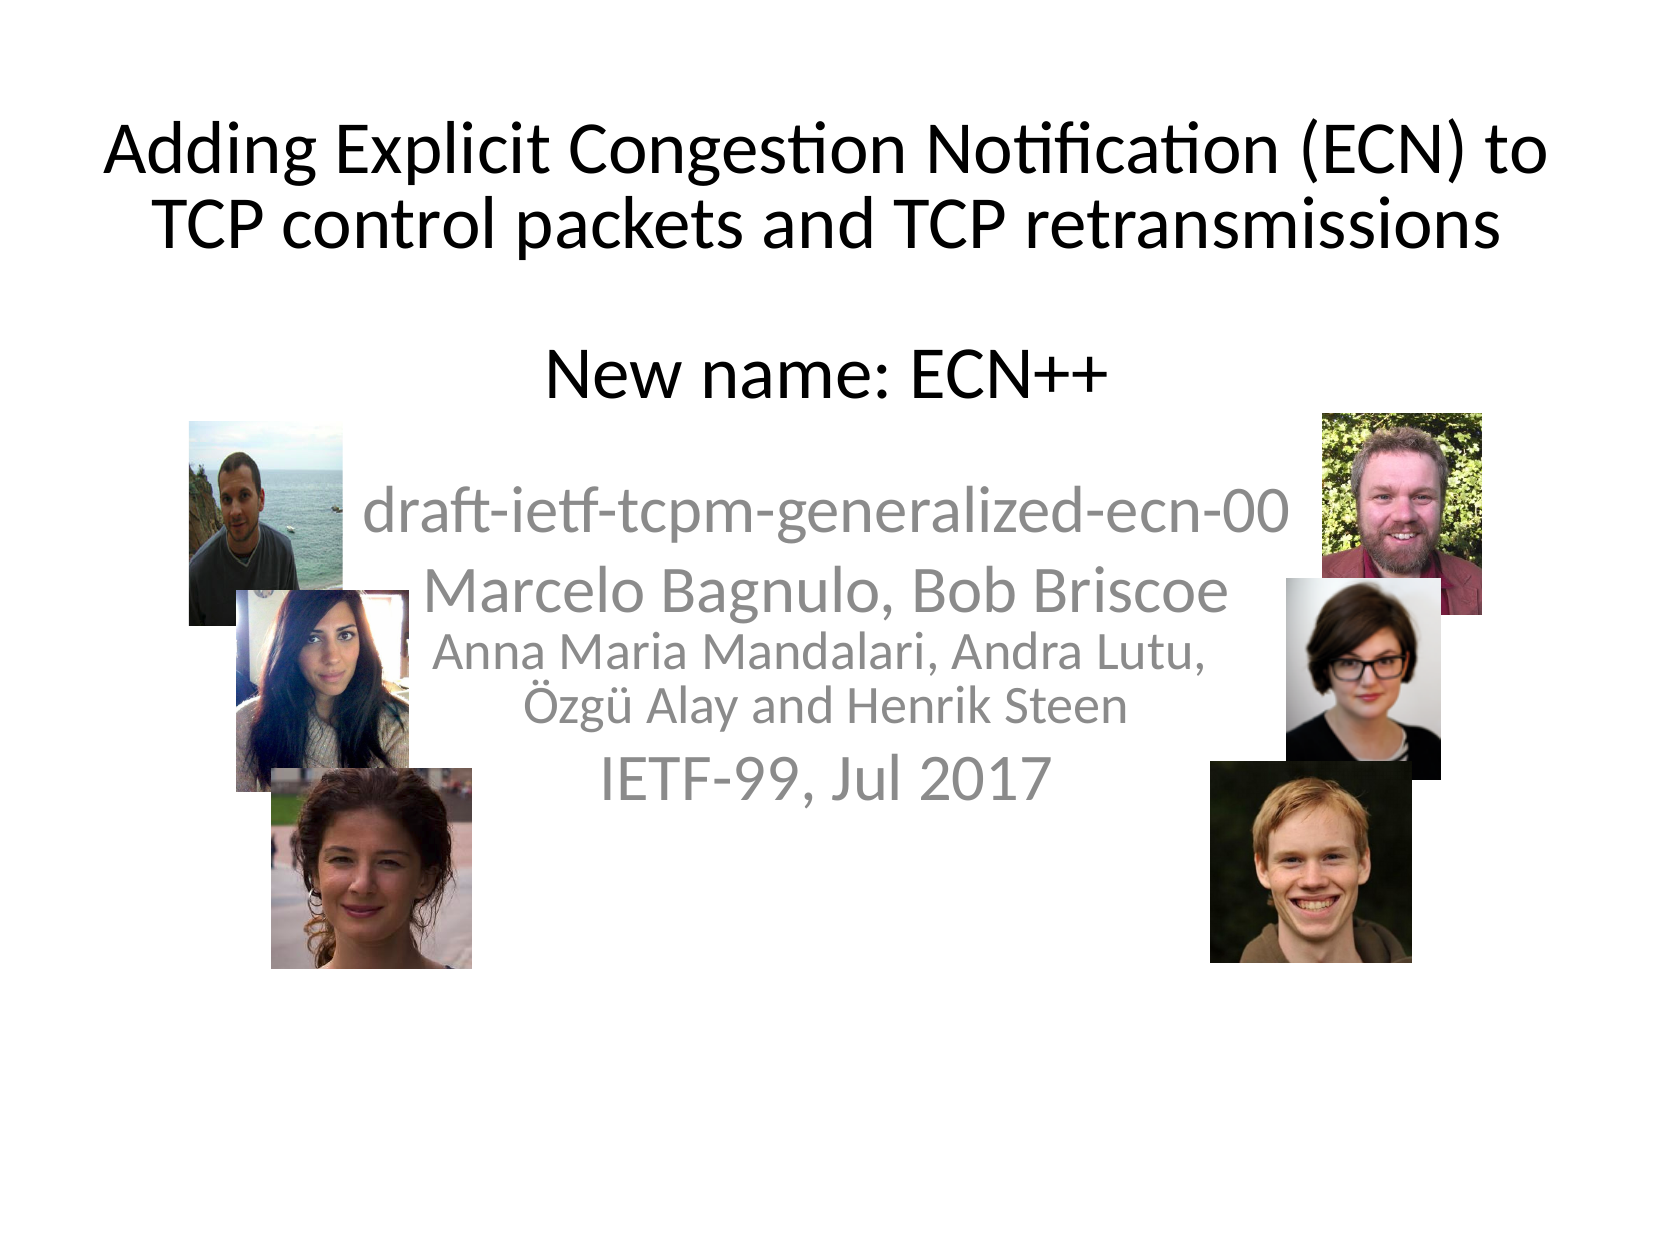

# Adding Explicit Congestion Notification (ECN) to TCP control packets and TCP retransmissions New name: ECN++
draft-ietf-tcpm-generalized-ecn-00
Marcelo Bagnulo, Bob Briscoe
Anna Maria Mandalari, Andra Lutu,
Özgü Alay and Henrik Steen
IETF-99, Jul 2017